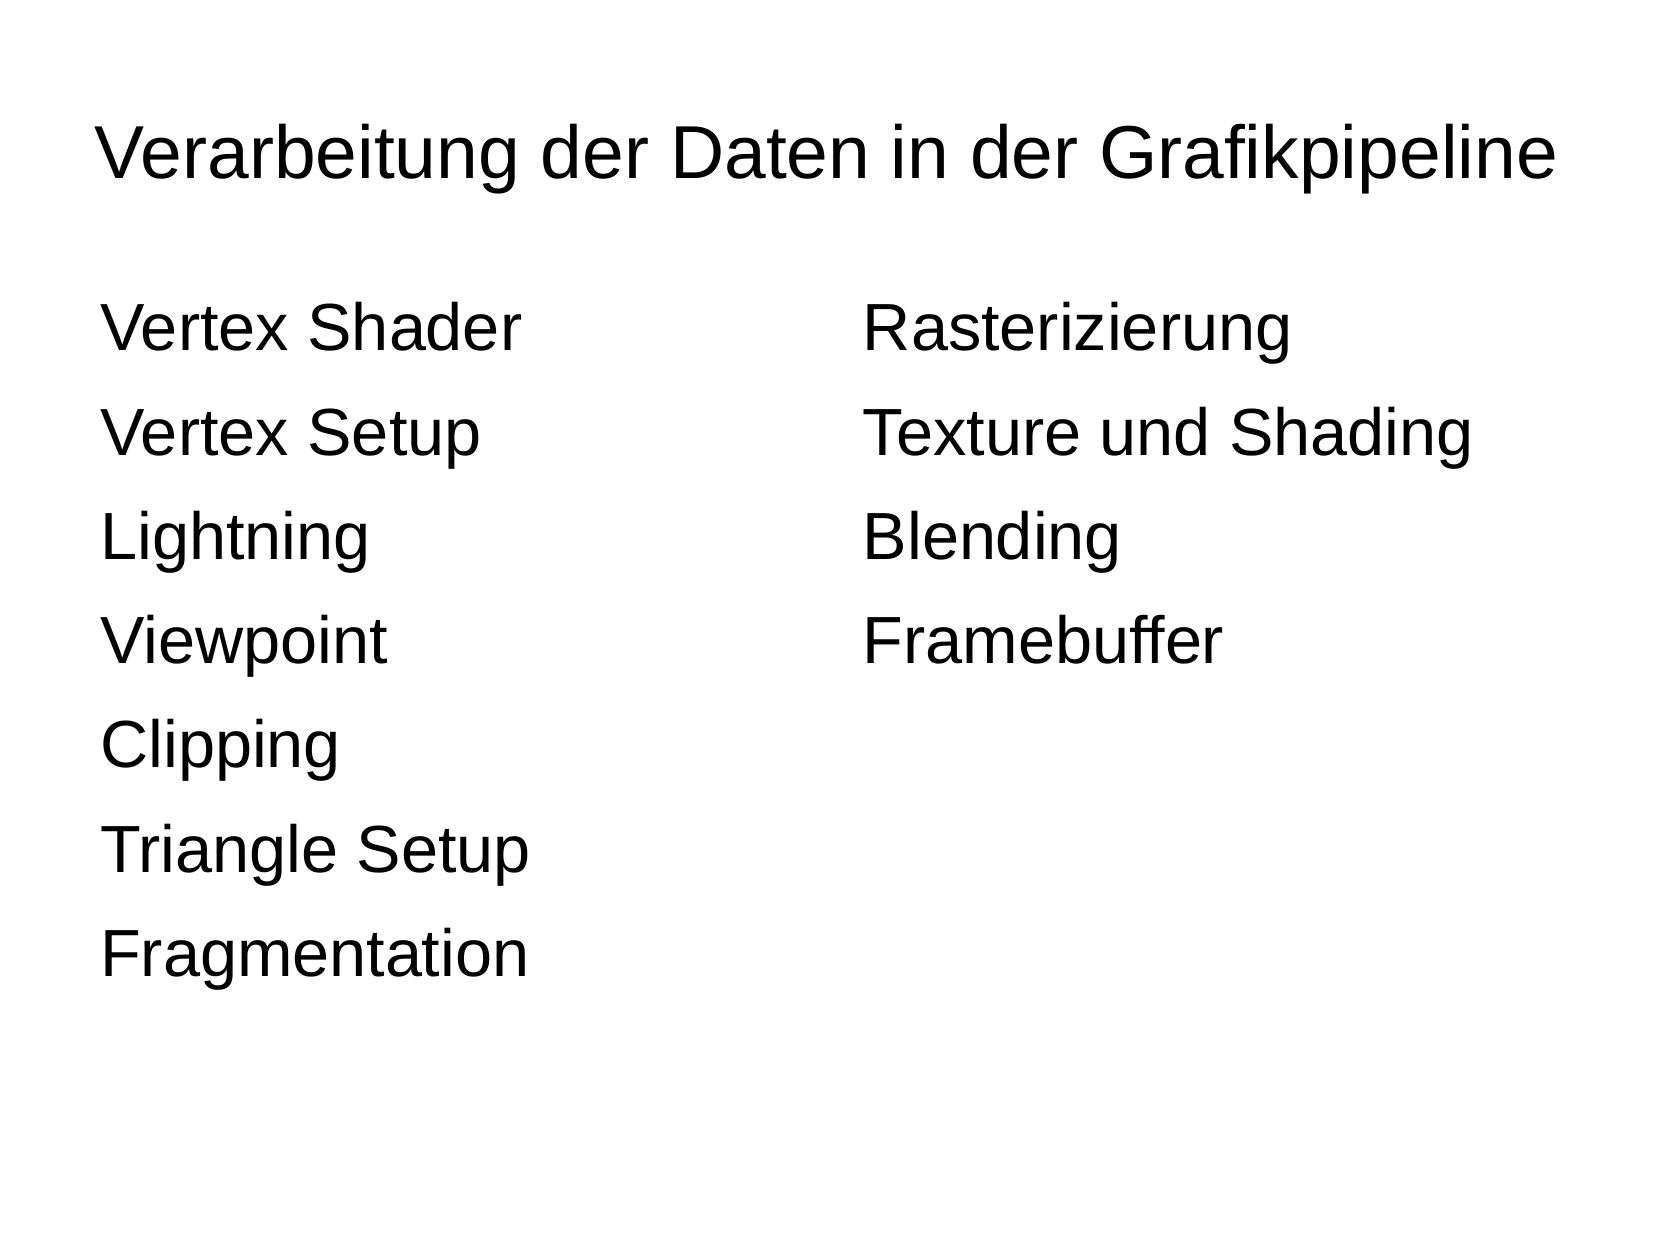

# Verarbeitung der Daten in der Grafikpipeline
Vertex Shader
Vertex Setup
Lightning
Viewpoint
Clipping
Triangle Setup
Fragmentation
Rasterizierung
Texture und Shading
Blending
Framebuffer